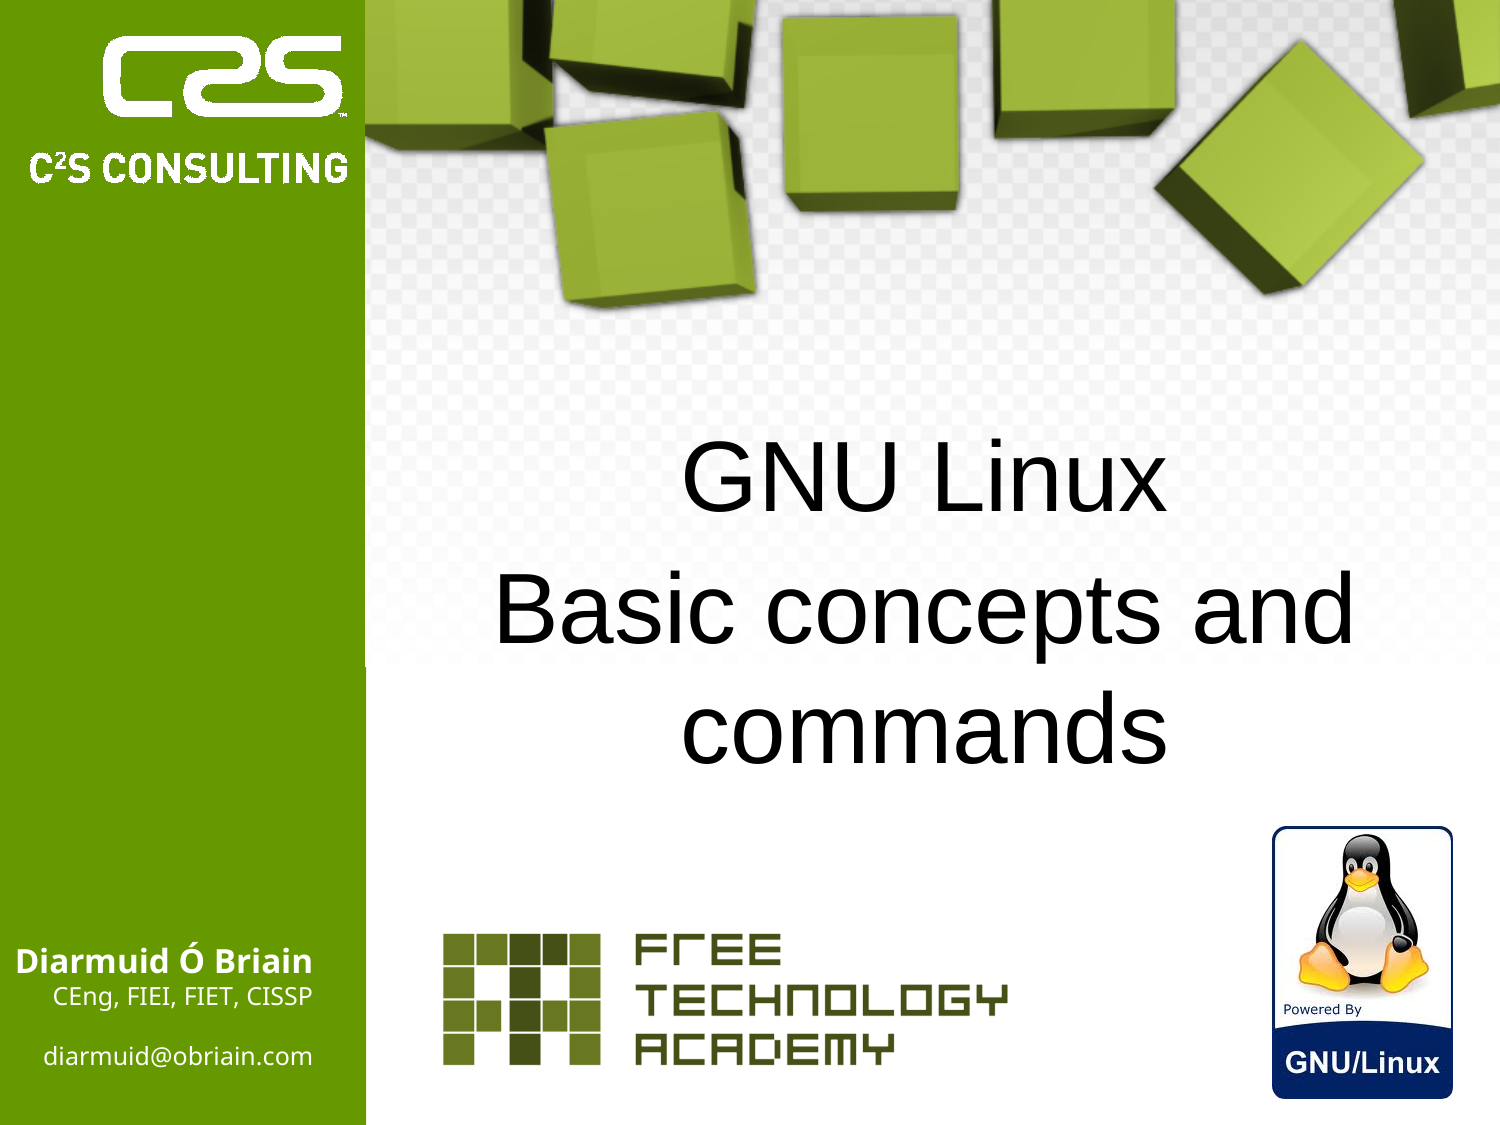

# GNU Linux
Basic concepts and commands